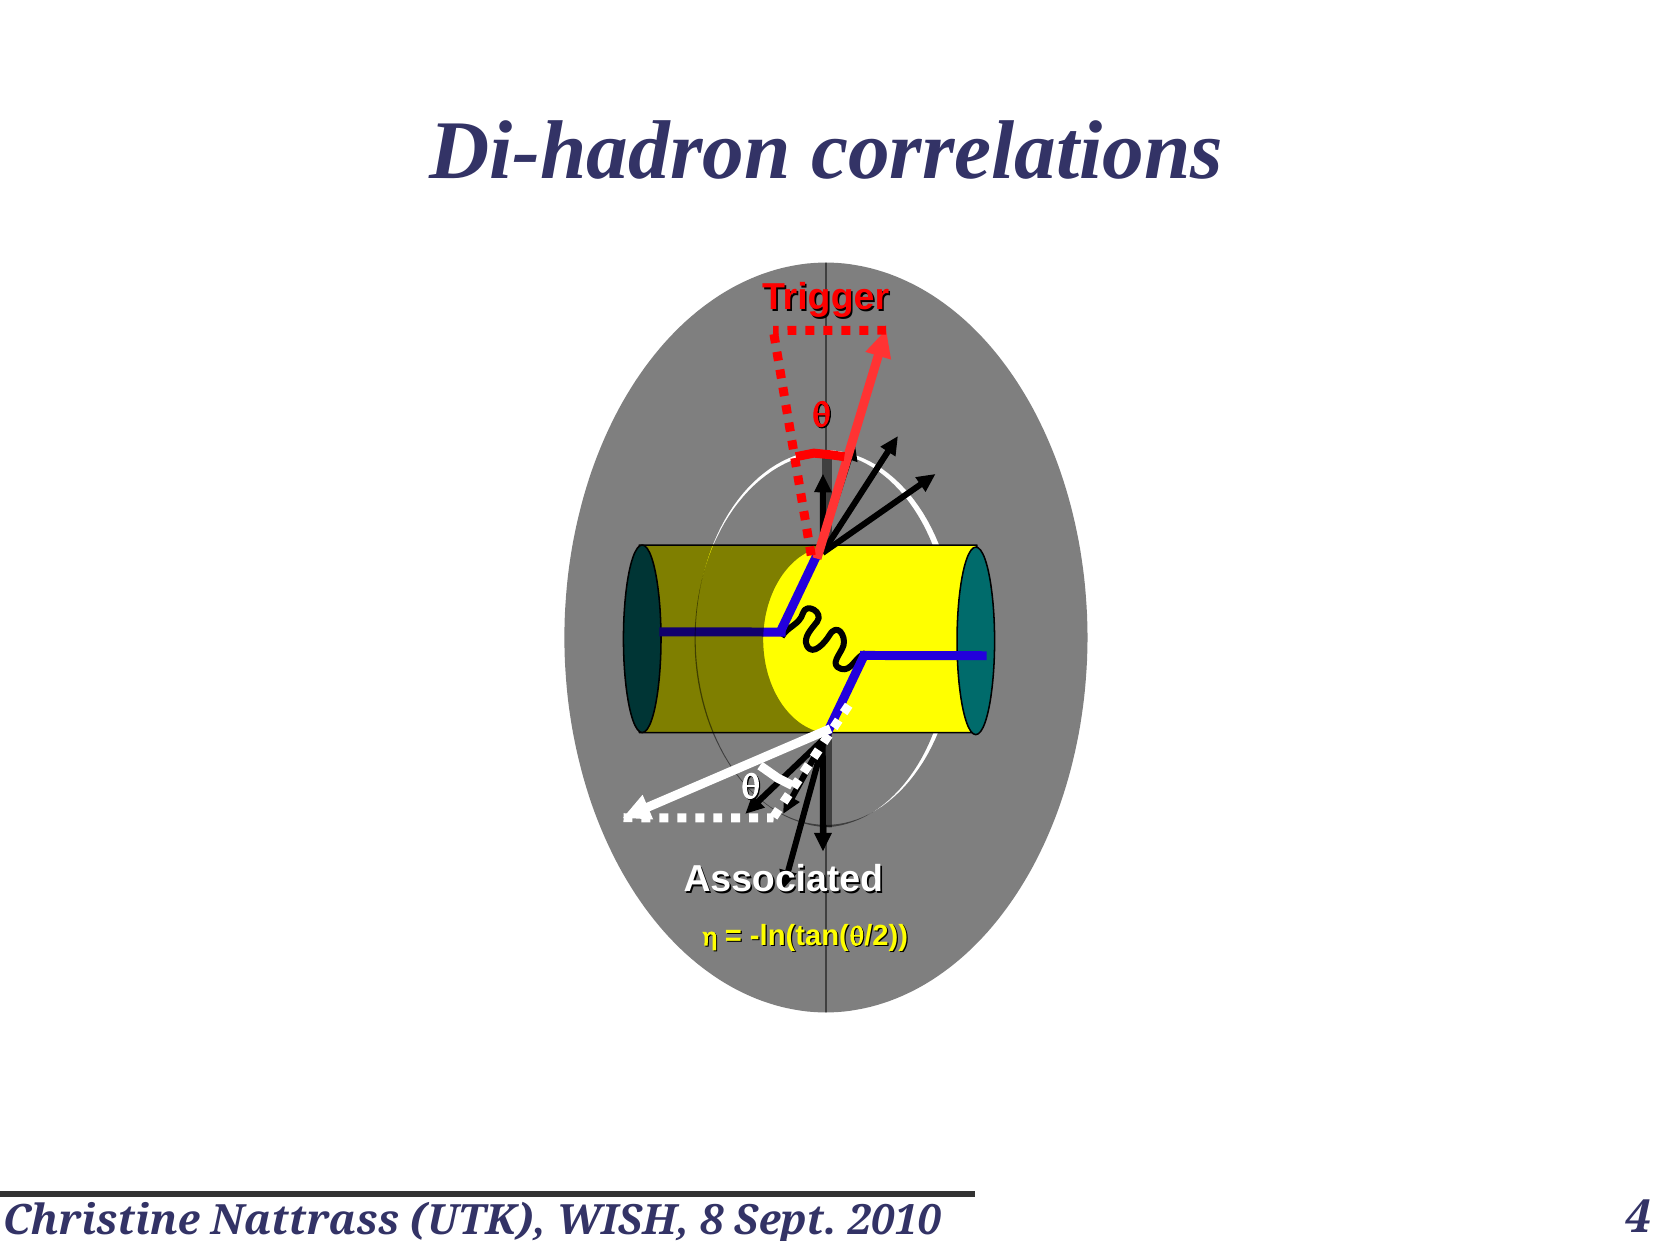

# Di-hadron correlations
Trigger


Associated
 = -ln(tan(/2))‏